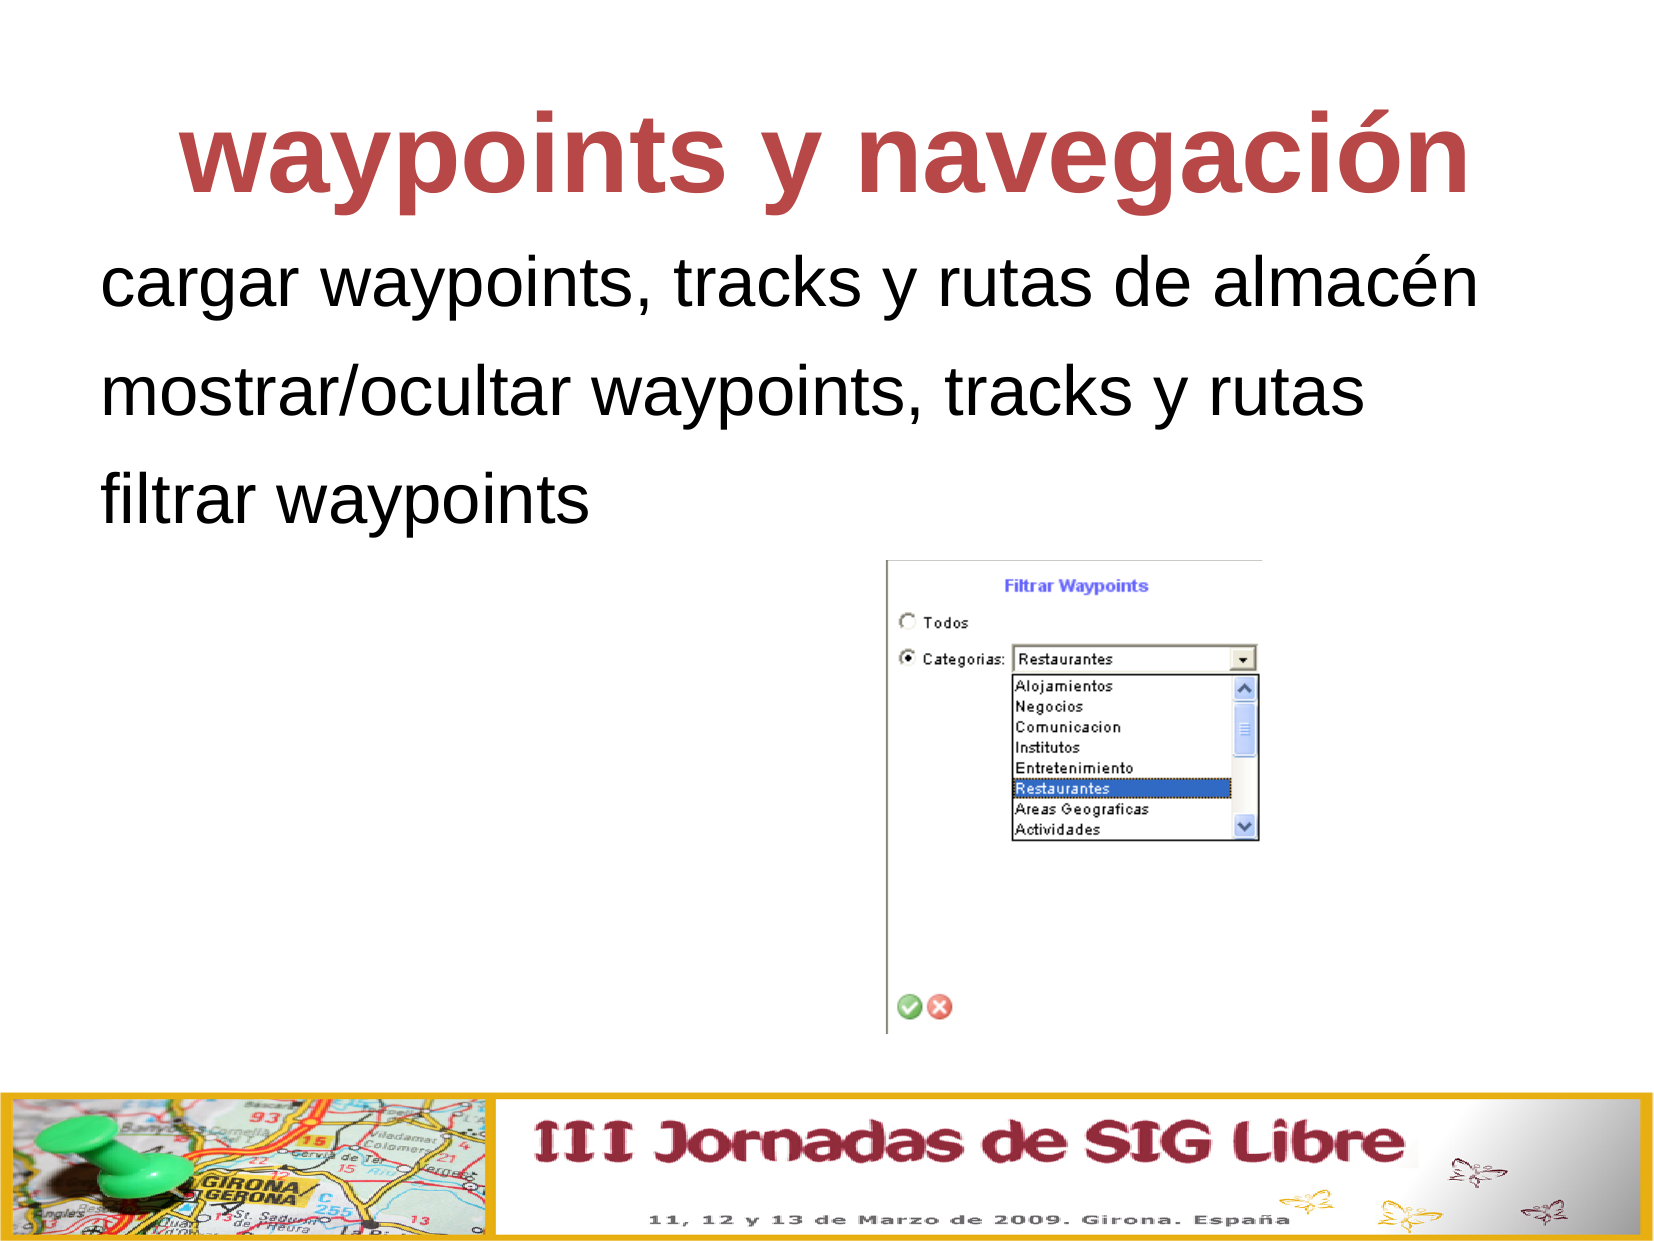

# waypoints y navegación
cargar waypoints, tracks y rutas de almacén
mostrar/ocultar waypoints, tracks y rutas
filtrar waypoints